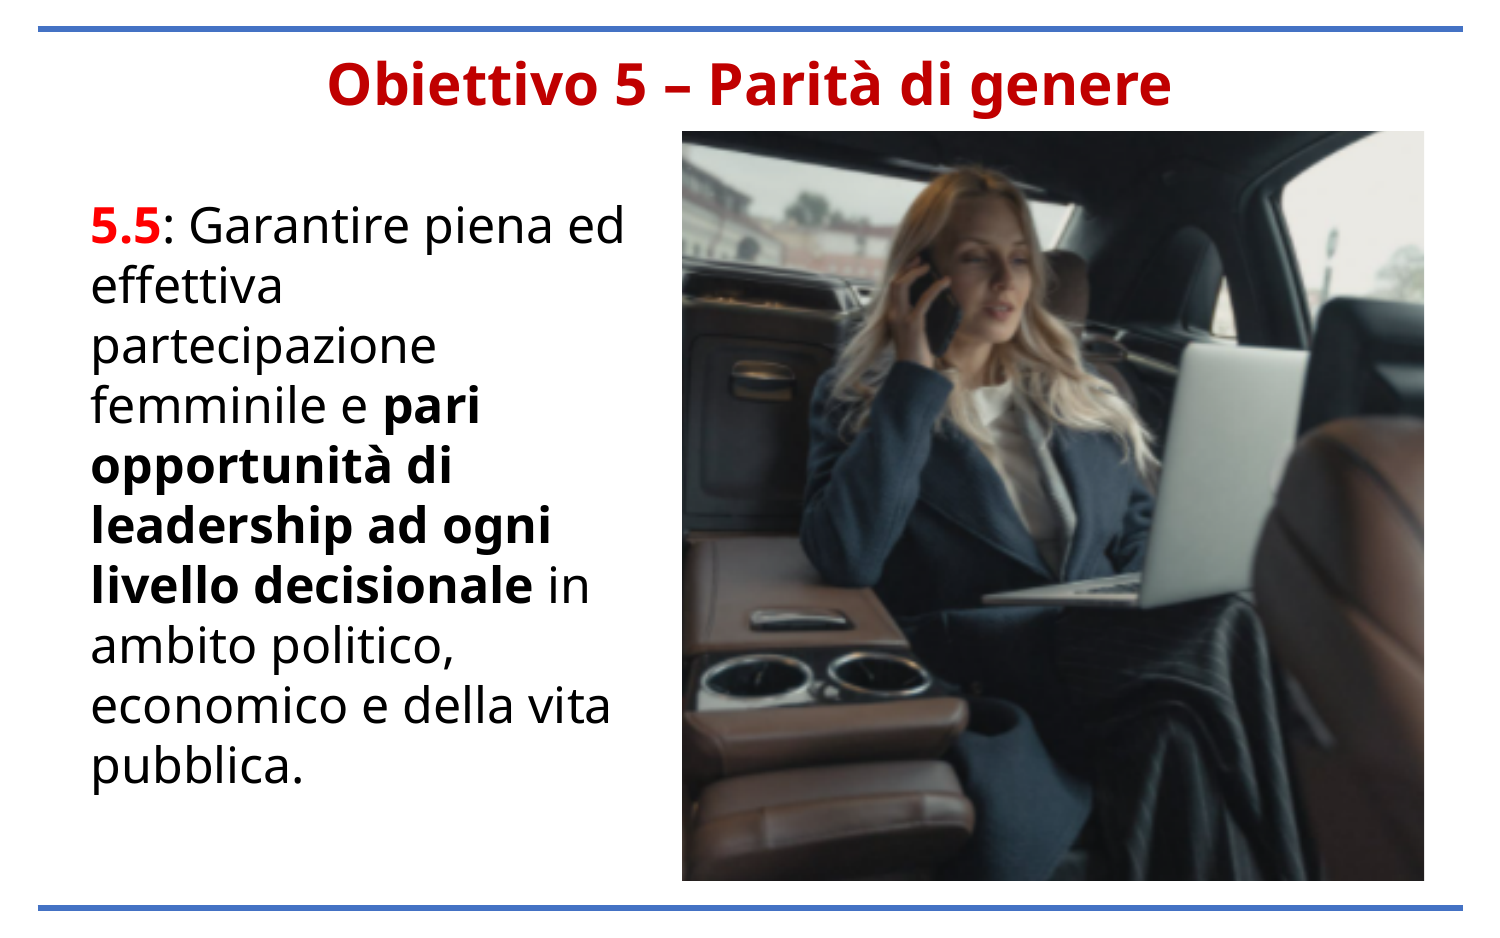

# Obiettivo 5 – Parità di genere
5.5: Garantire piena ed effettiva partecipazione femminile e pari opportunità di leadership ad ogni livello decisionale in ambito politico, economico e della vita pubblica.